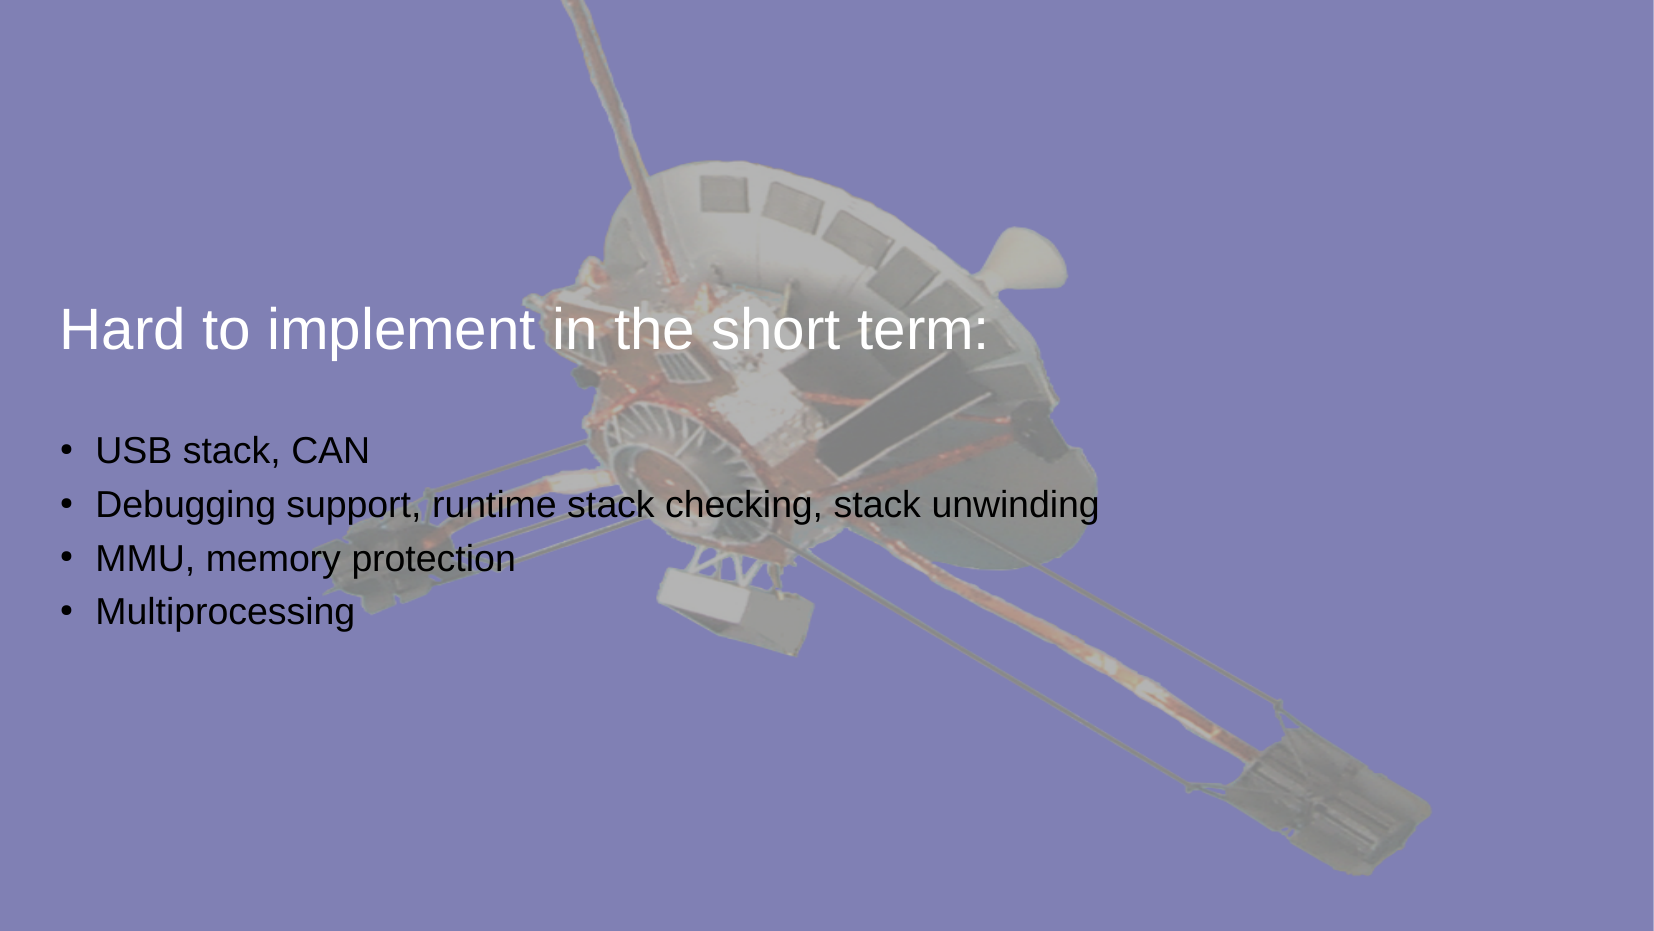

# Hard to implement in the short term:
USB stack, CAN
Debugging support, runtime stack checking, stack unwinding
MMU, memory protection
Multiprocessing